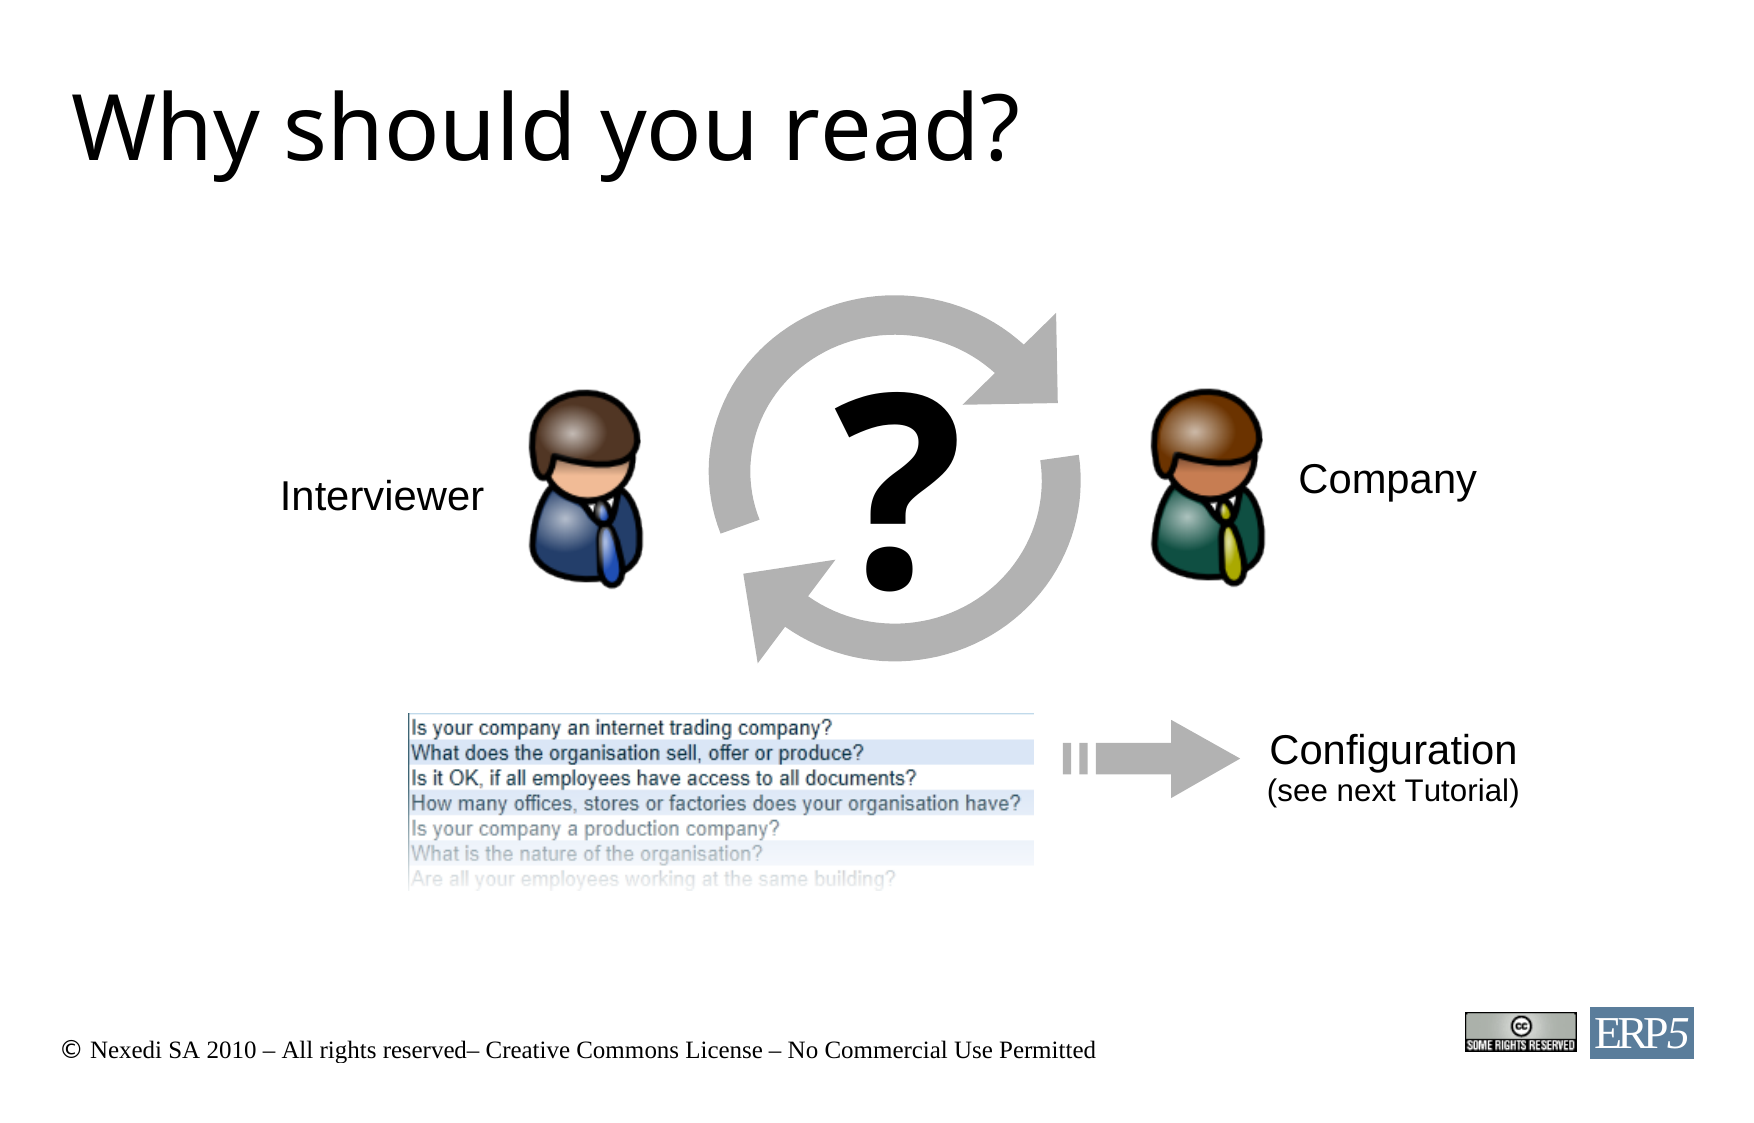

# Why should you read?
?
Company
Interviewer
Configuration
(see next Tutorial)